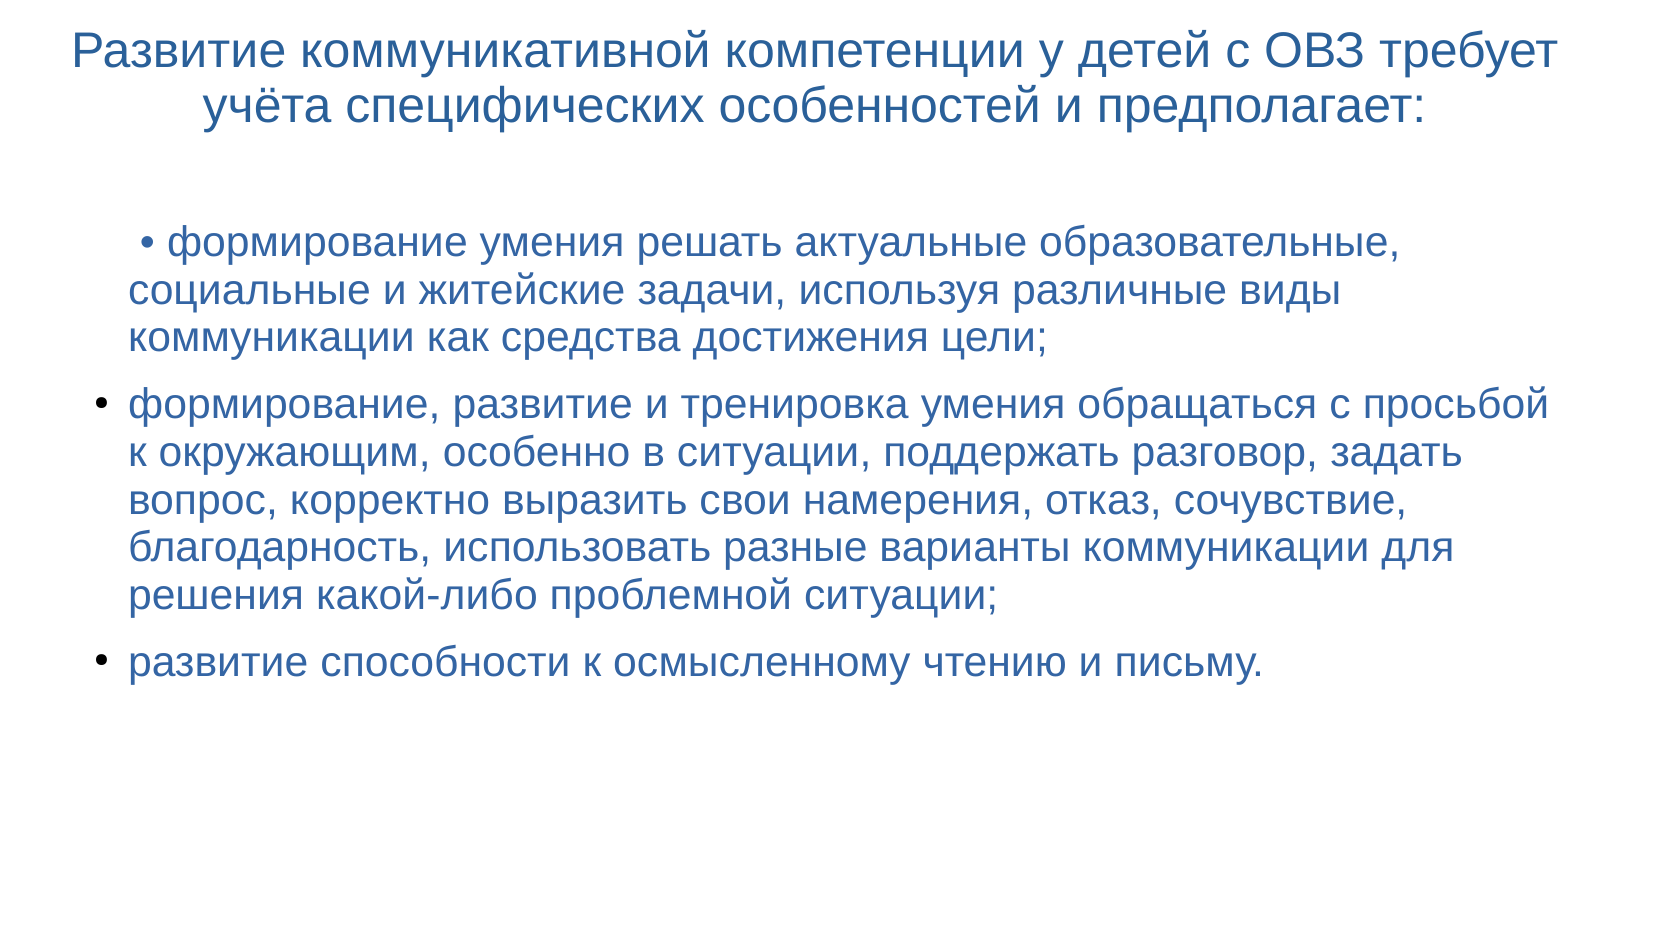

# Развитие коммуникативной компетенции у детей с ОВЗ требует учёта специфических особенностей и предполагает:
 • формирование умения решать актуальные образовательные, социальные и житейские задачи, используя различные виды коммуникации как средства достижения цели;
формирование, развитие и тренировка умения обращаться с просьбой к окружающим, особенно в ситуации, поддержать разговор, задать вопрос, корректно выразить свои намерения, отказ, сочувствие, благодарность, использовать разные варианты коммуникации для решения какой-либо проблемной ситуации;
развитие способности к осмысленному чтению и письму.